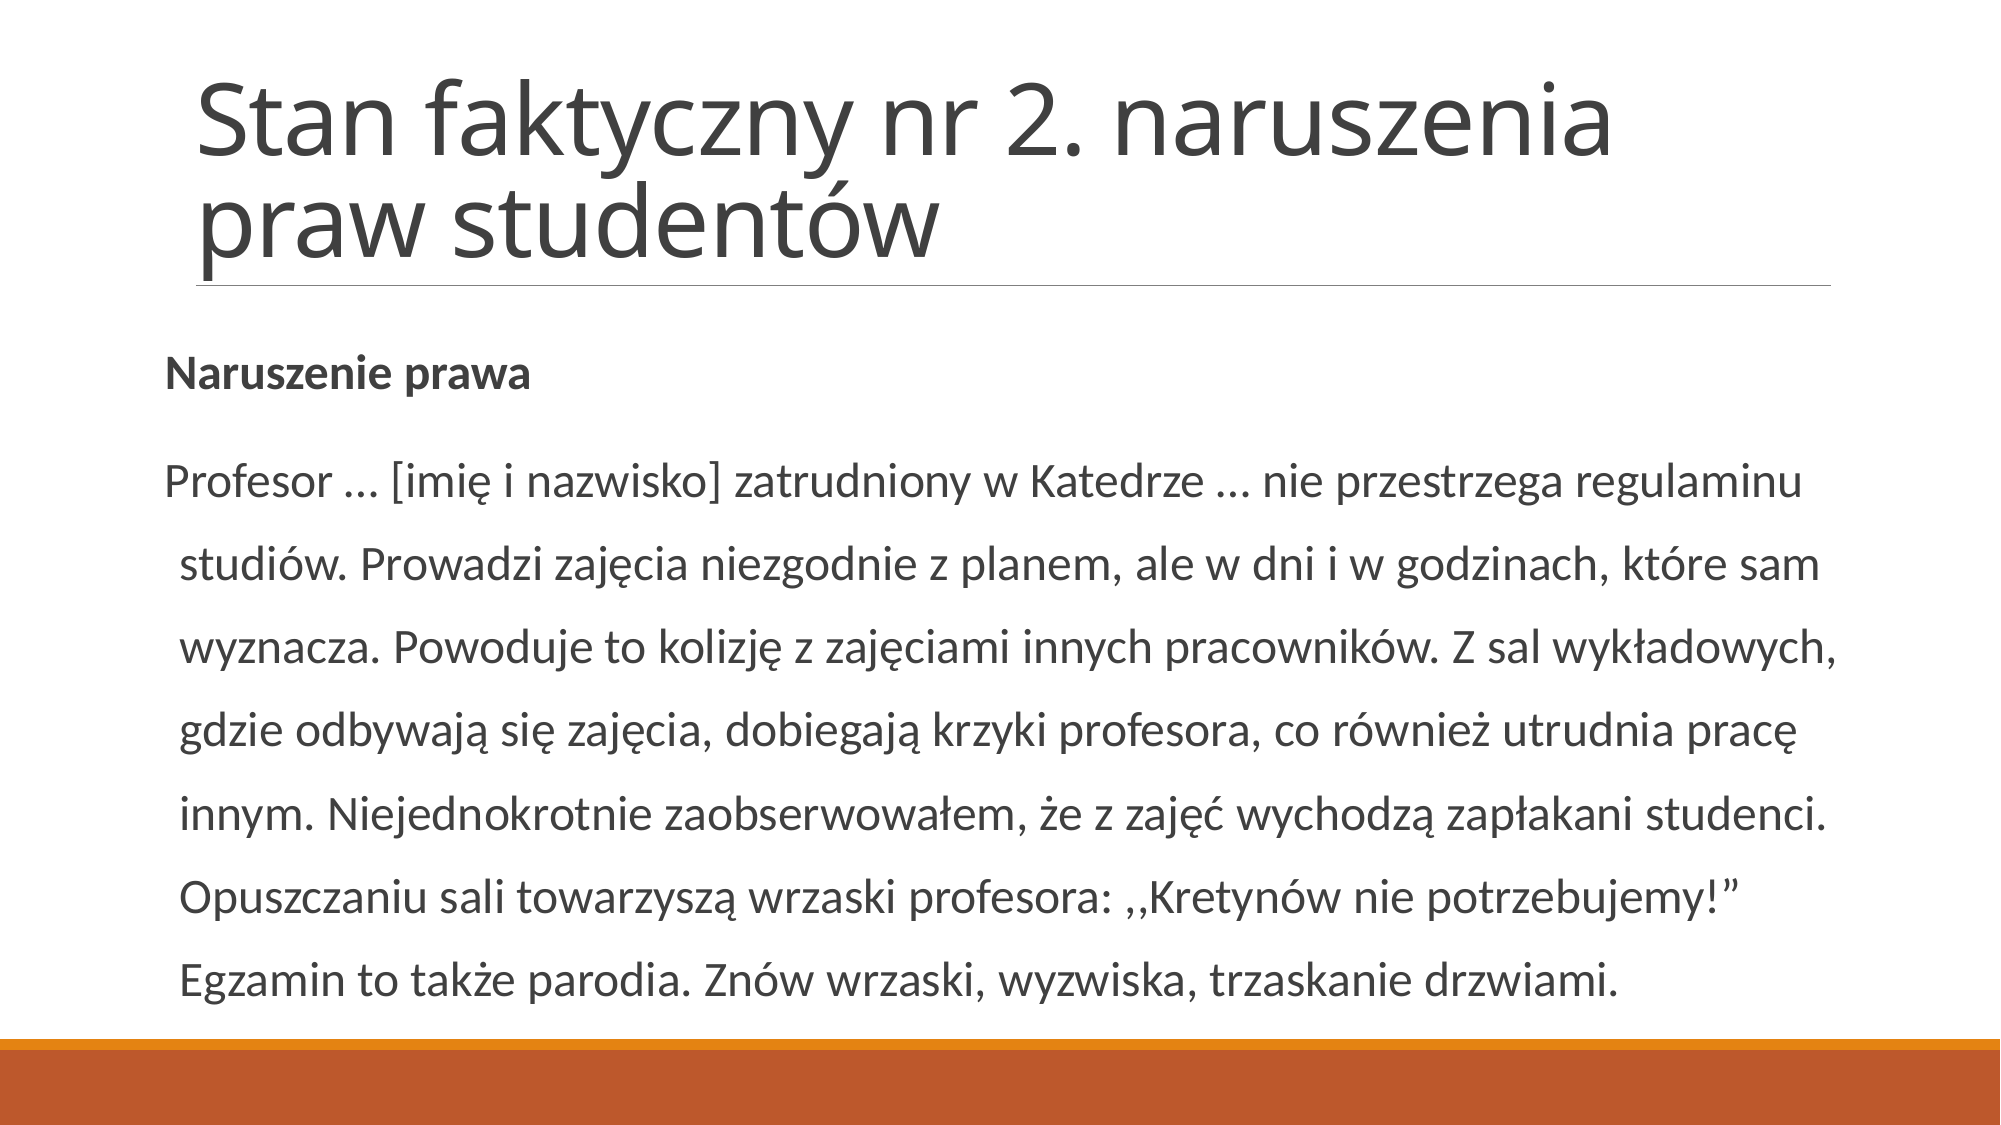

# Stan faktyczny nr 2. naruszenia praw studentów
Naruszenie prawa
Profesor … [imię i nazwisko] zatrudniony w Katedrze … nie przestrzega regulaminu studiów. Prowadzi zajęcia niezgodnie z planem, ale w dni i w godzinach, które sam wyznacza. Powoduje to kolizję z zajęciami innych pracowników. Z sal wykładowych, gdzie odbywają się zajęcia, dobiegają krzyki profesora, co również utrudnia pracę innym. Niejednokrotnie zaobserwowałem, że z zajęć wychodzą zapłakani studenci. Opuszczaniu sali towarzyszą wrzaski profesora: ,,Kretynów nie potrzebujemy!” Egzamin to także parodia. Znów wrzaski, wyzwiska, trzaskanie drzwiami.